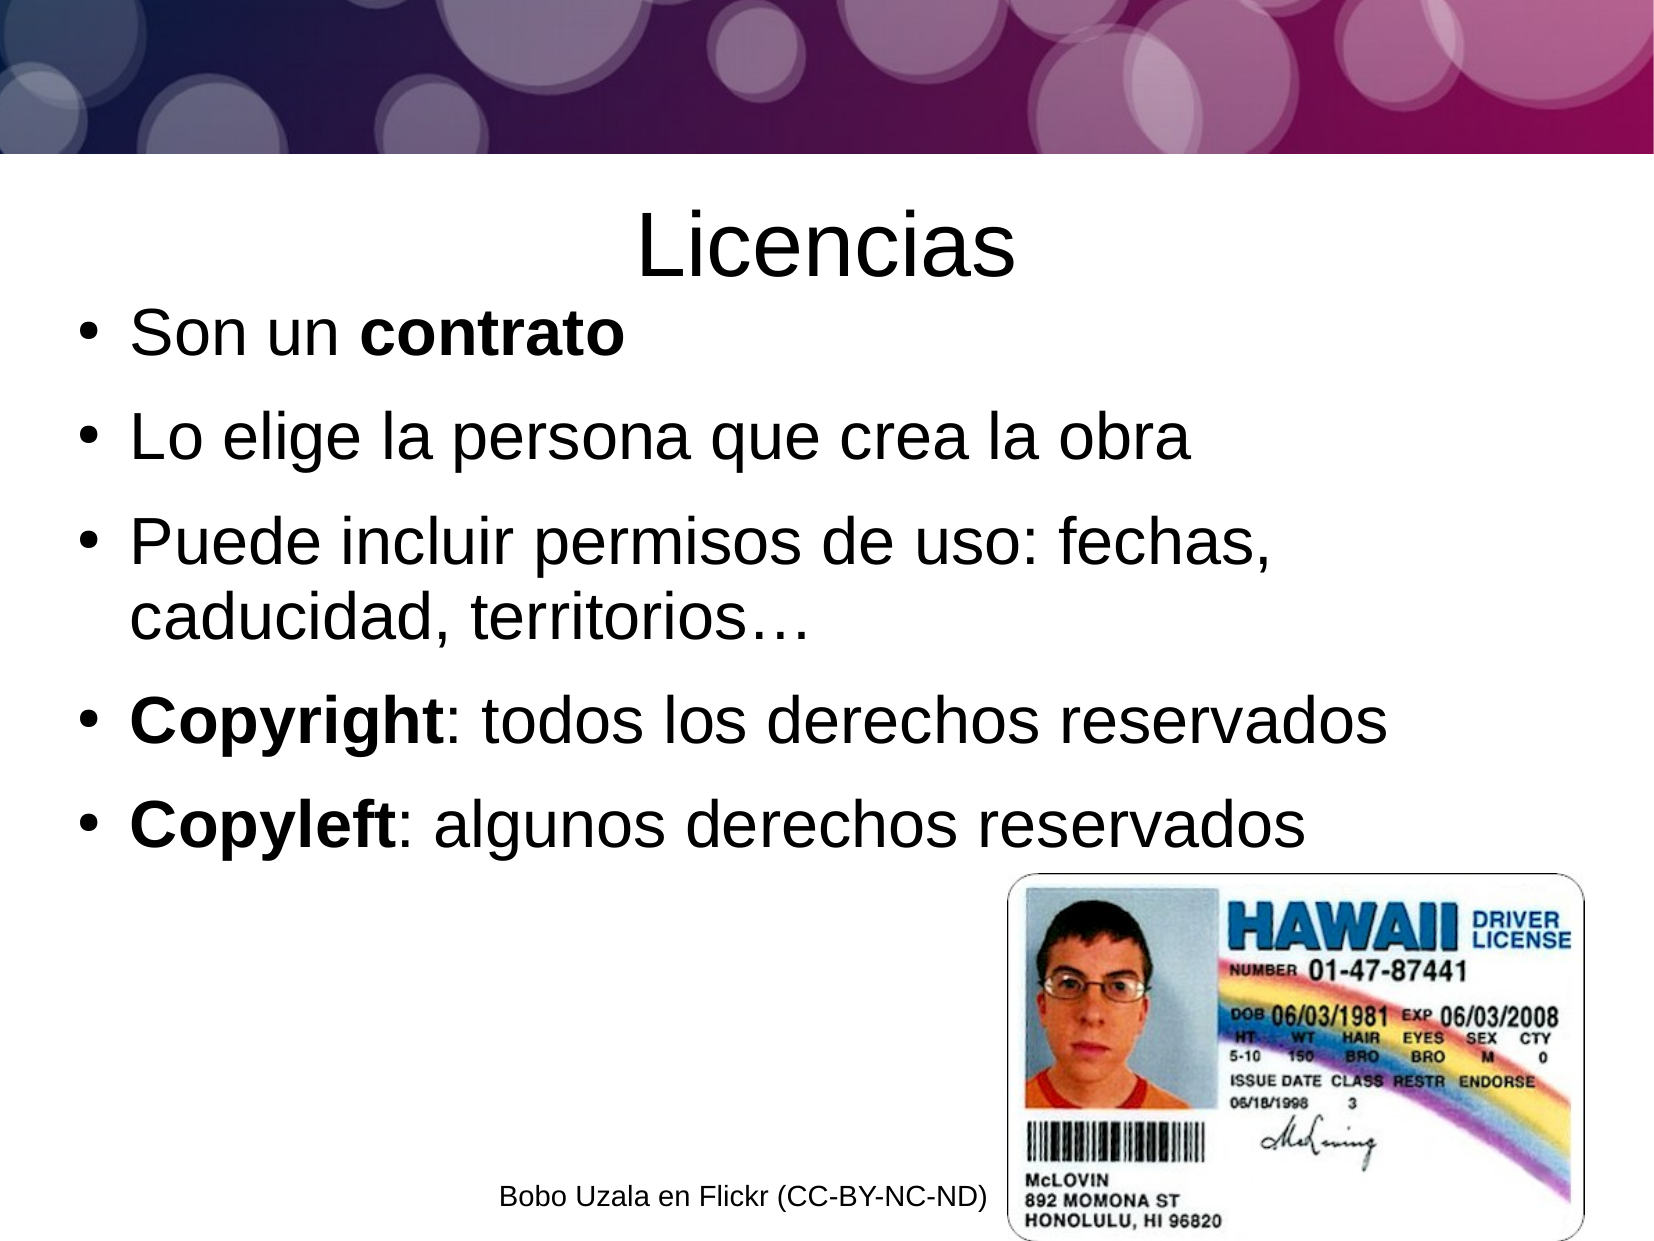

# Licencias
Son un contrato
Lo elige la persona que crea la obra
Puede incluir permisos de uso: fechas, caducidad, territorios…
Copyright: todos los derechos reservados
Copyleft: algunos derechos reservados
Bobo Uzala en Flickr (CC-BY-NC-ND)